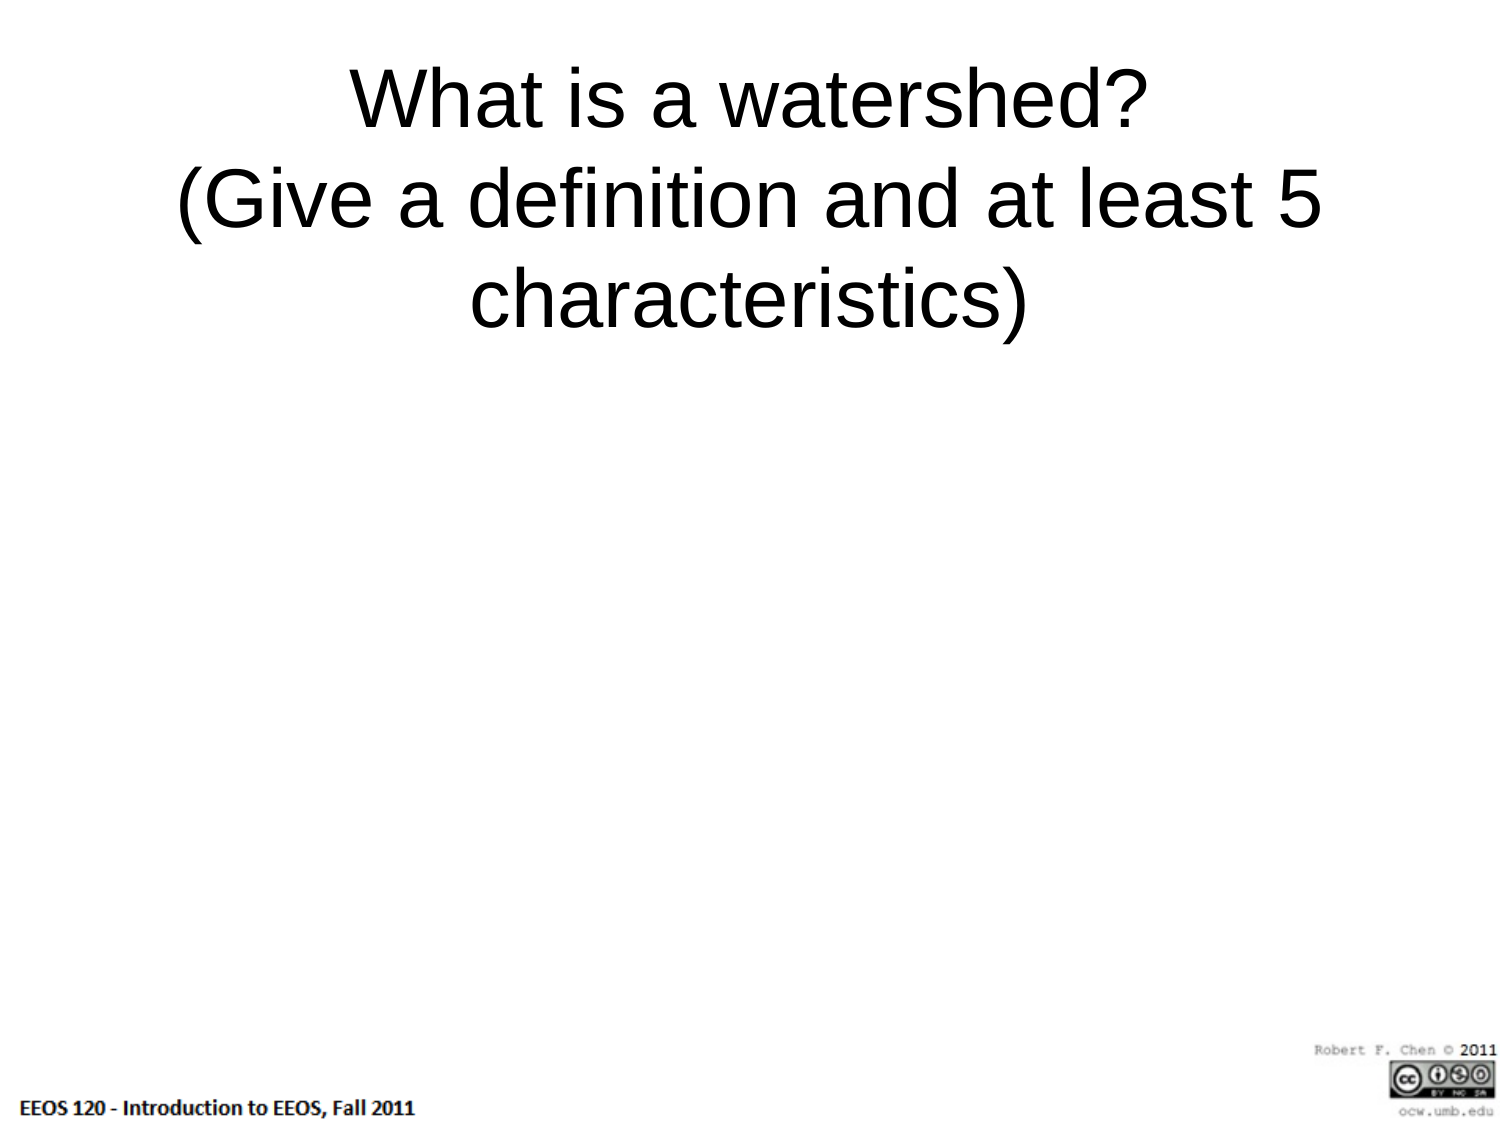

# What is a watershed? (Give a definition and at least 5 characteristics)